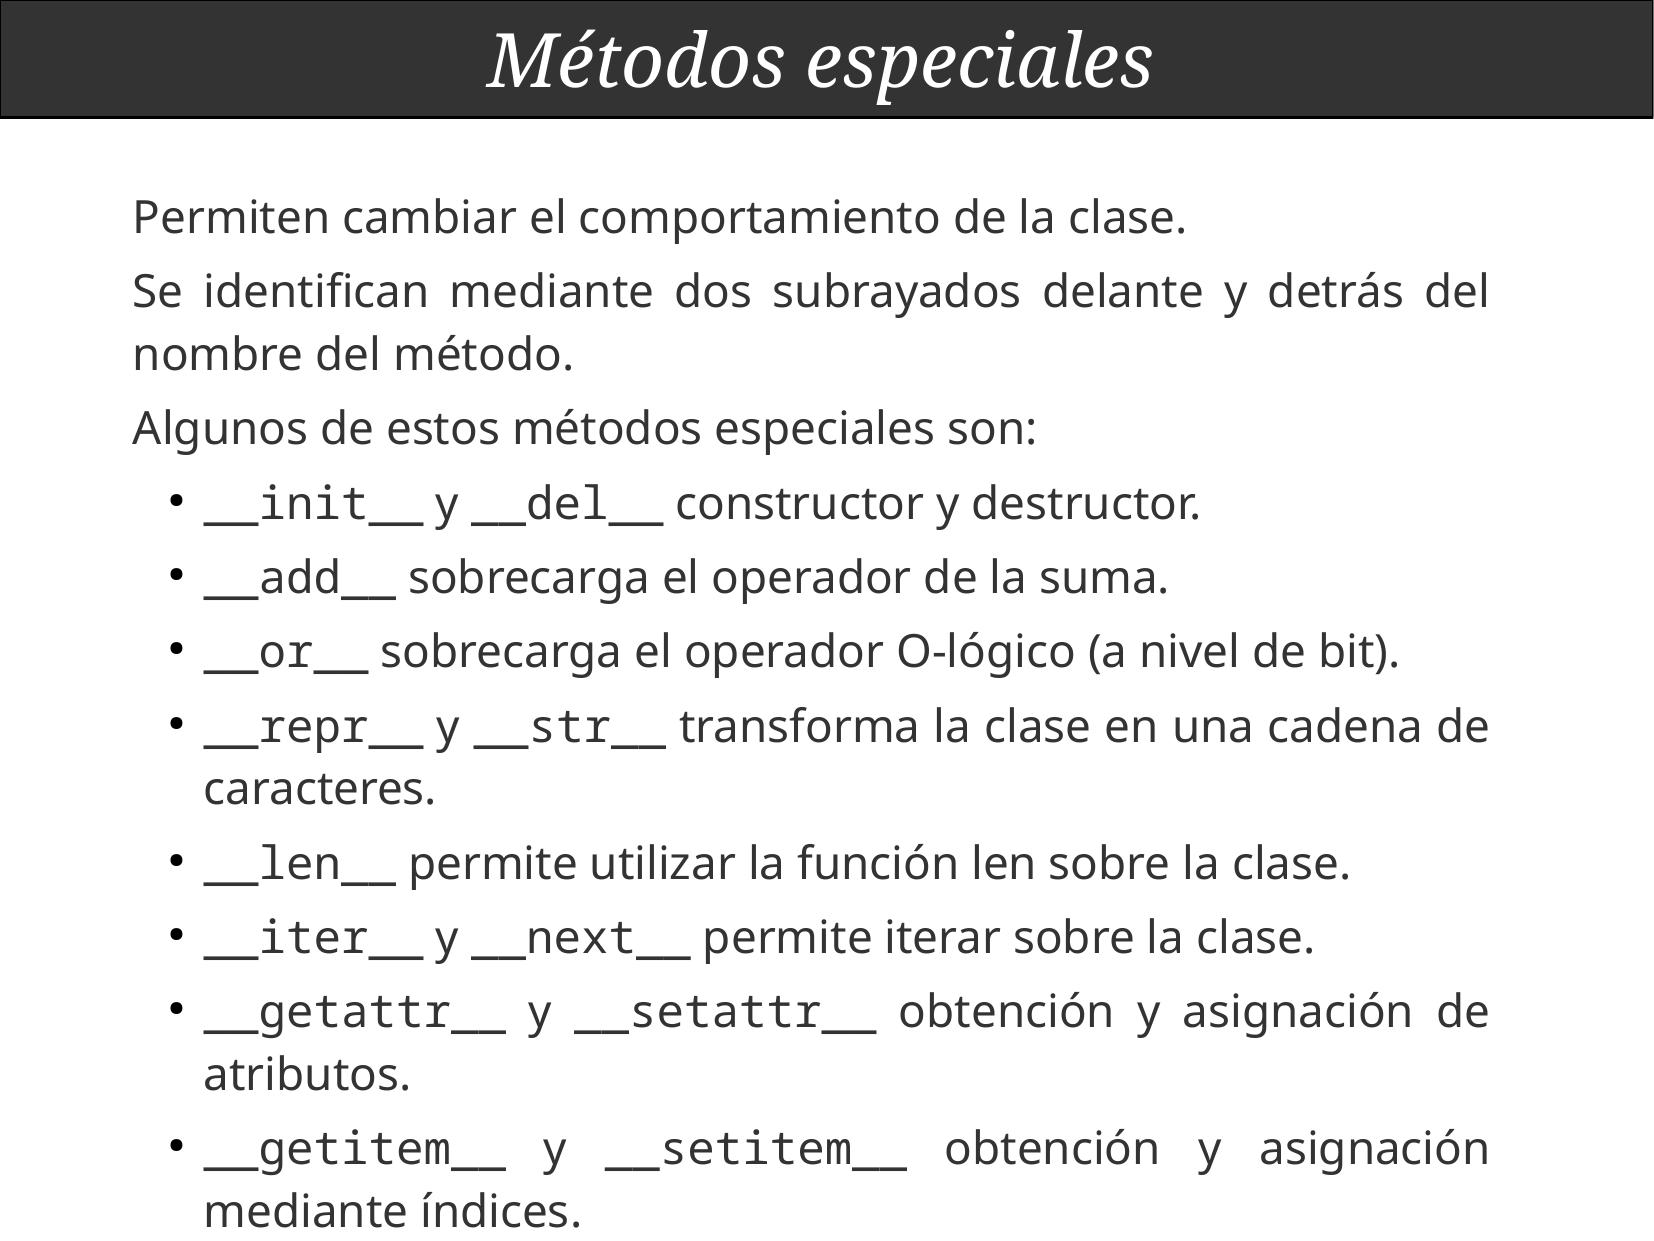

Métodos especiales
Permiten cambiar el comportamiento de la clase.
Se identifican mediante dos subrayados delante y detrás del nombre del método.
Algunos de estos métodos especiales son:
__init__ y __del__ constructor y destructor.
__add__ sobrecarga el operador de la suma.
__or__ sobrecarga el operador O-lógico (a nivel de bit).
__repr__ y __str__ transforma la clase en una cadena de caracteres.
__len__ permite utilizar la función len sobre la clase.
__iter__ y __next__ permite iterar sobre la clase.
__getattr__ y __setattr__ obtención y asignación de atributos.
__getitem__ y __setitem__ obtención y asignación mediante índices.